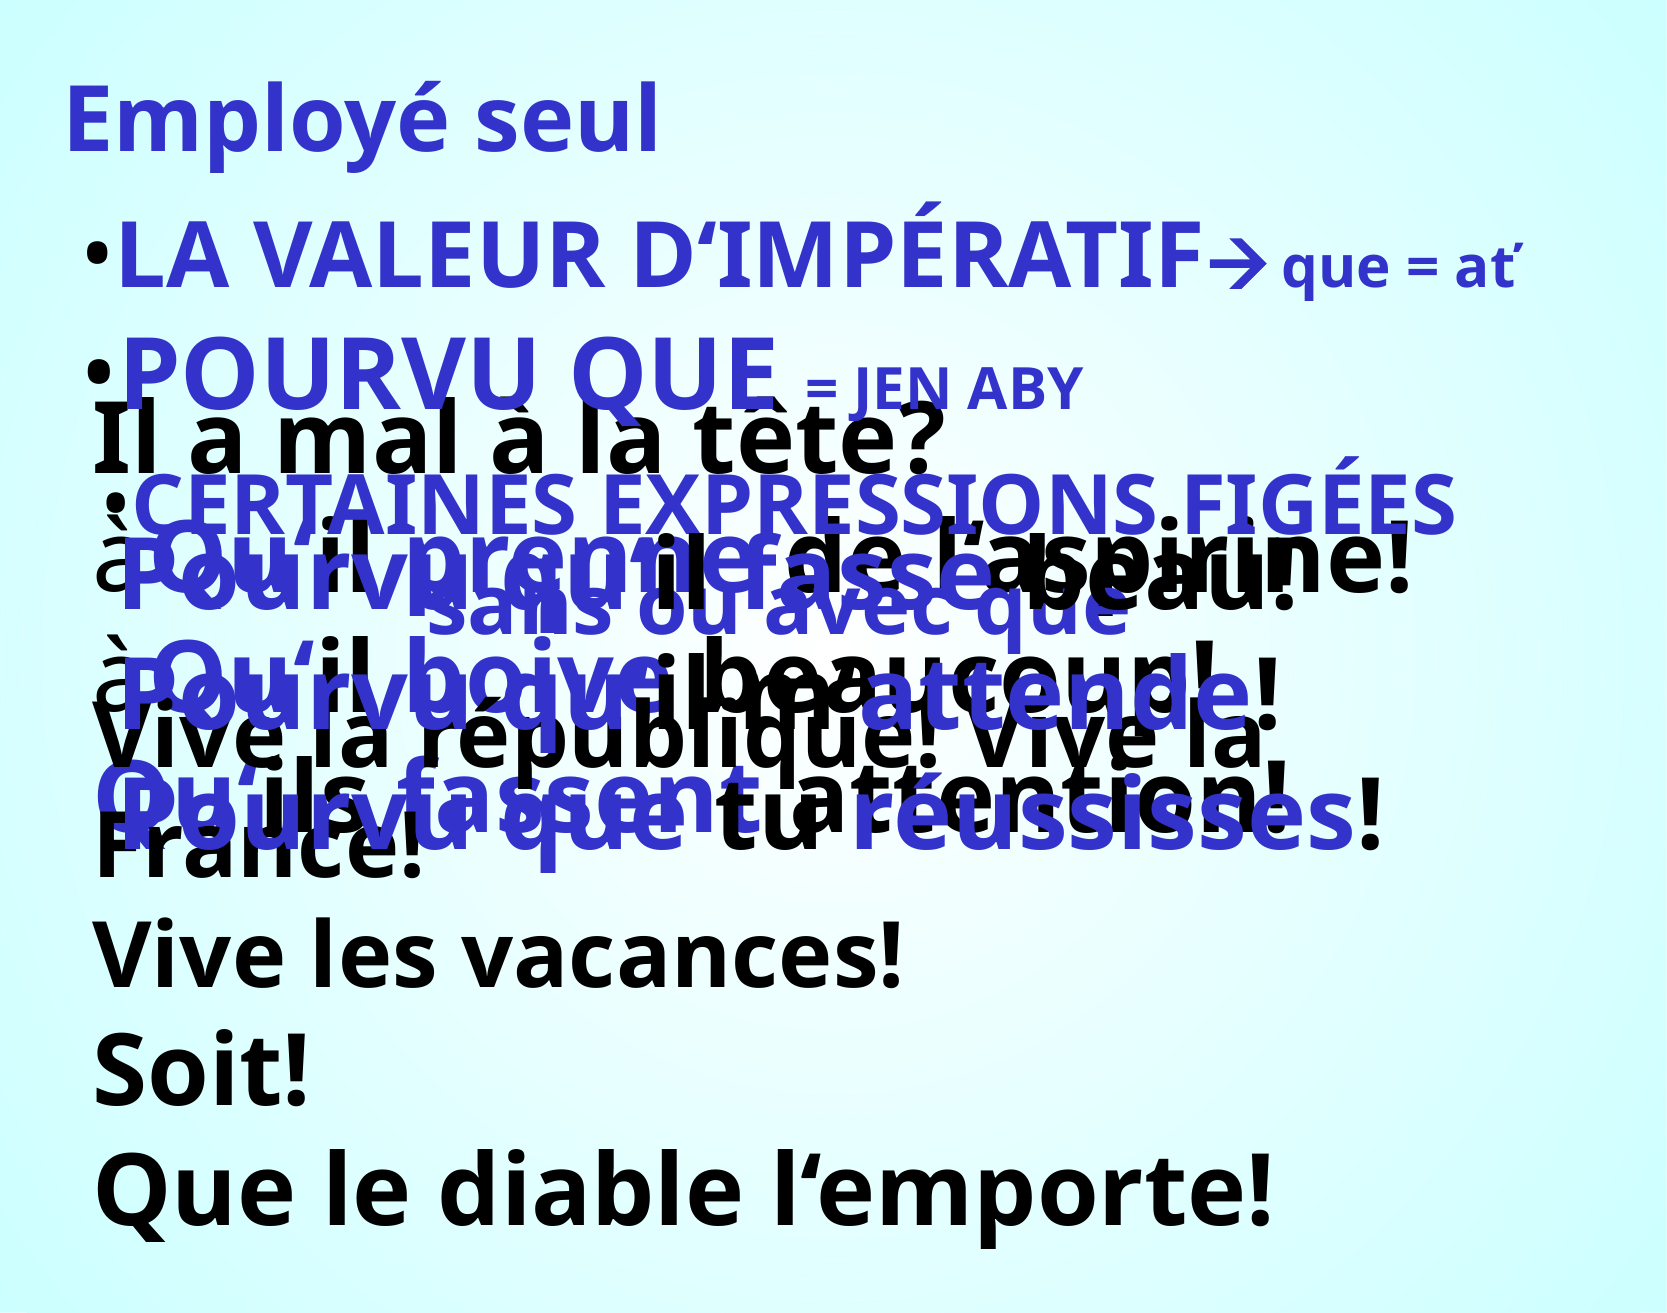

Employé seul
LA VALEUR D‘IMPÉRATIF que = ať
POURVU QUE = JEN ABY
Il a mal à la tête?
Qu‘il prenne de l‘aspirine!
Qu‘il boive beaucoup!
Qu‘ils fassent attention!
CERTAINES EXPRESSIONS FIGÉES
sans ou avec que
Pourvu qu‘il fasse beau!
Pourvu qu‘il m‘attende!
Pourvu que tu réussisses!
Vive la république! Vive la France!
Vive les vacances!
Soit!
Que le diable l‘emporte!